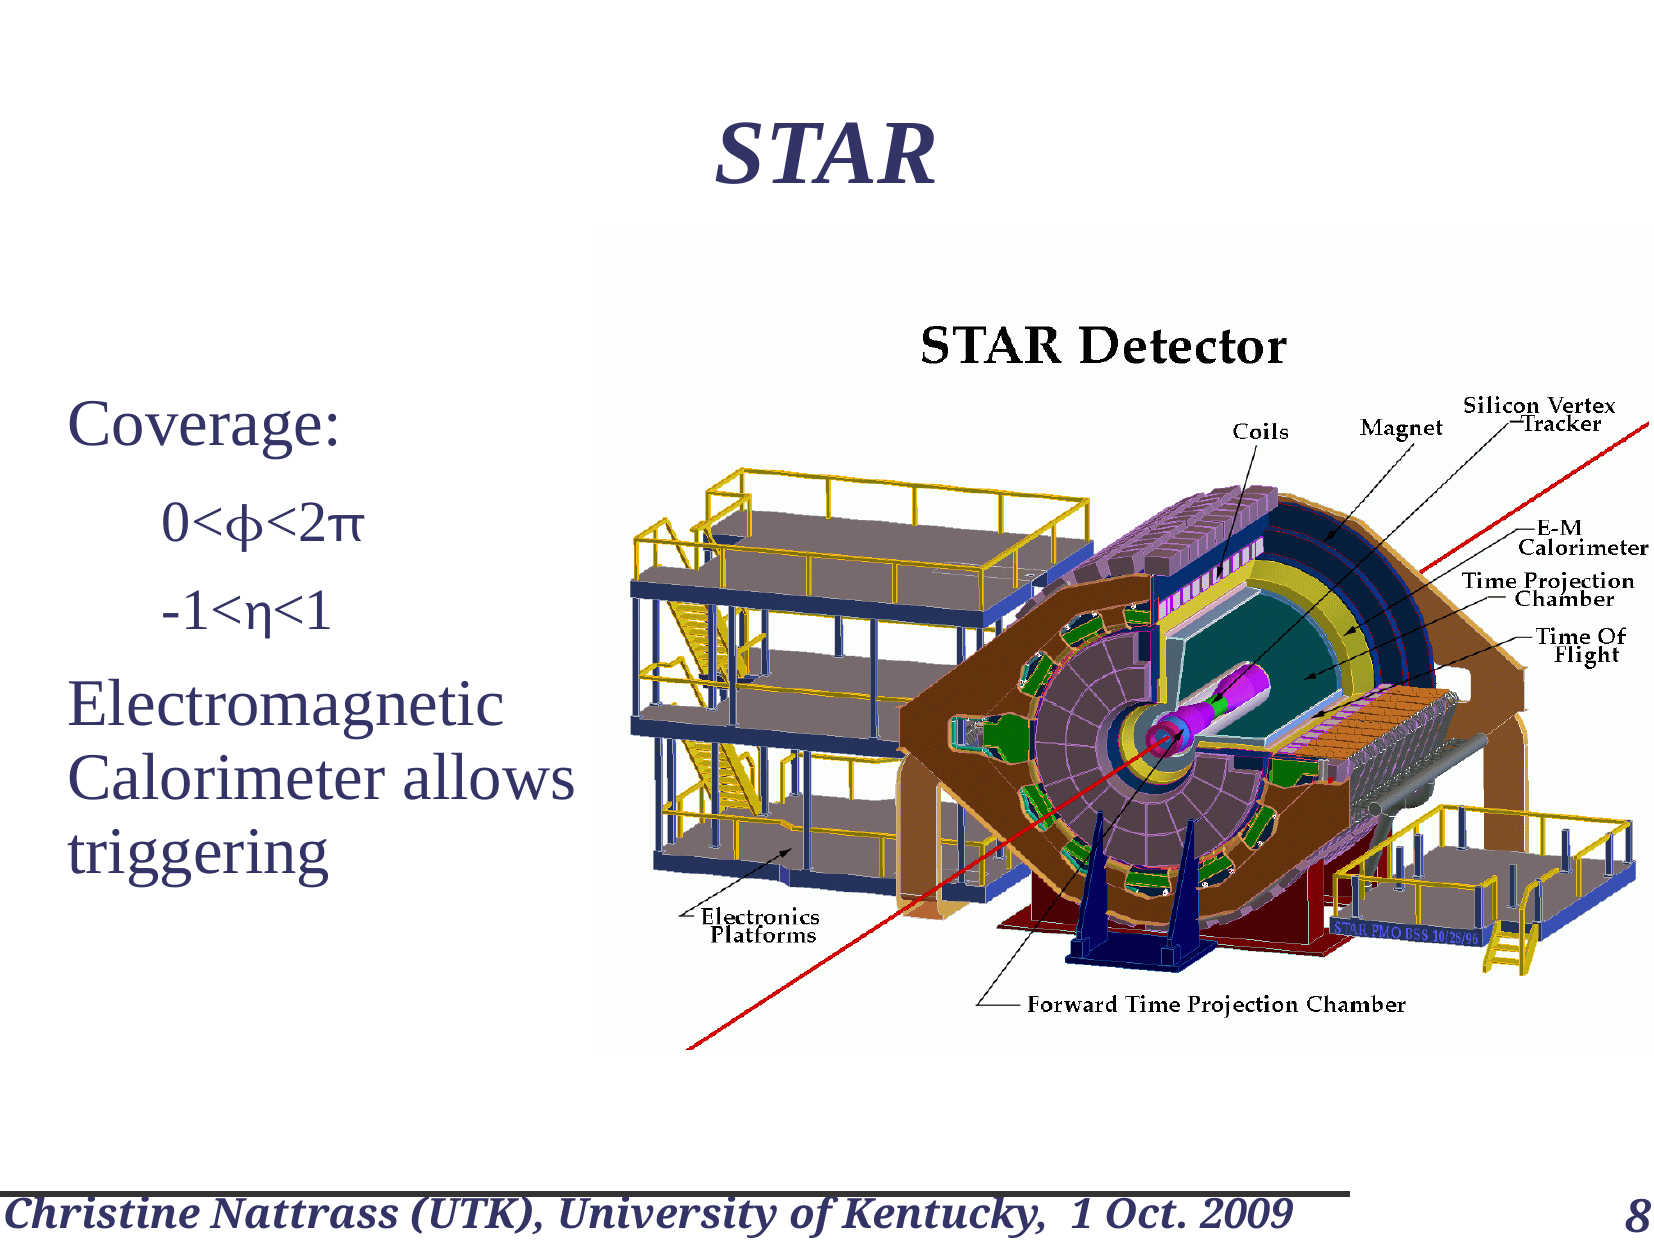

# STAR
Coverage:
0<<2
-1<<1
Electromagnetic Calorimeter allows triggering